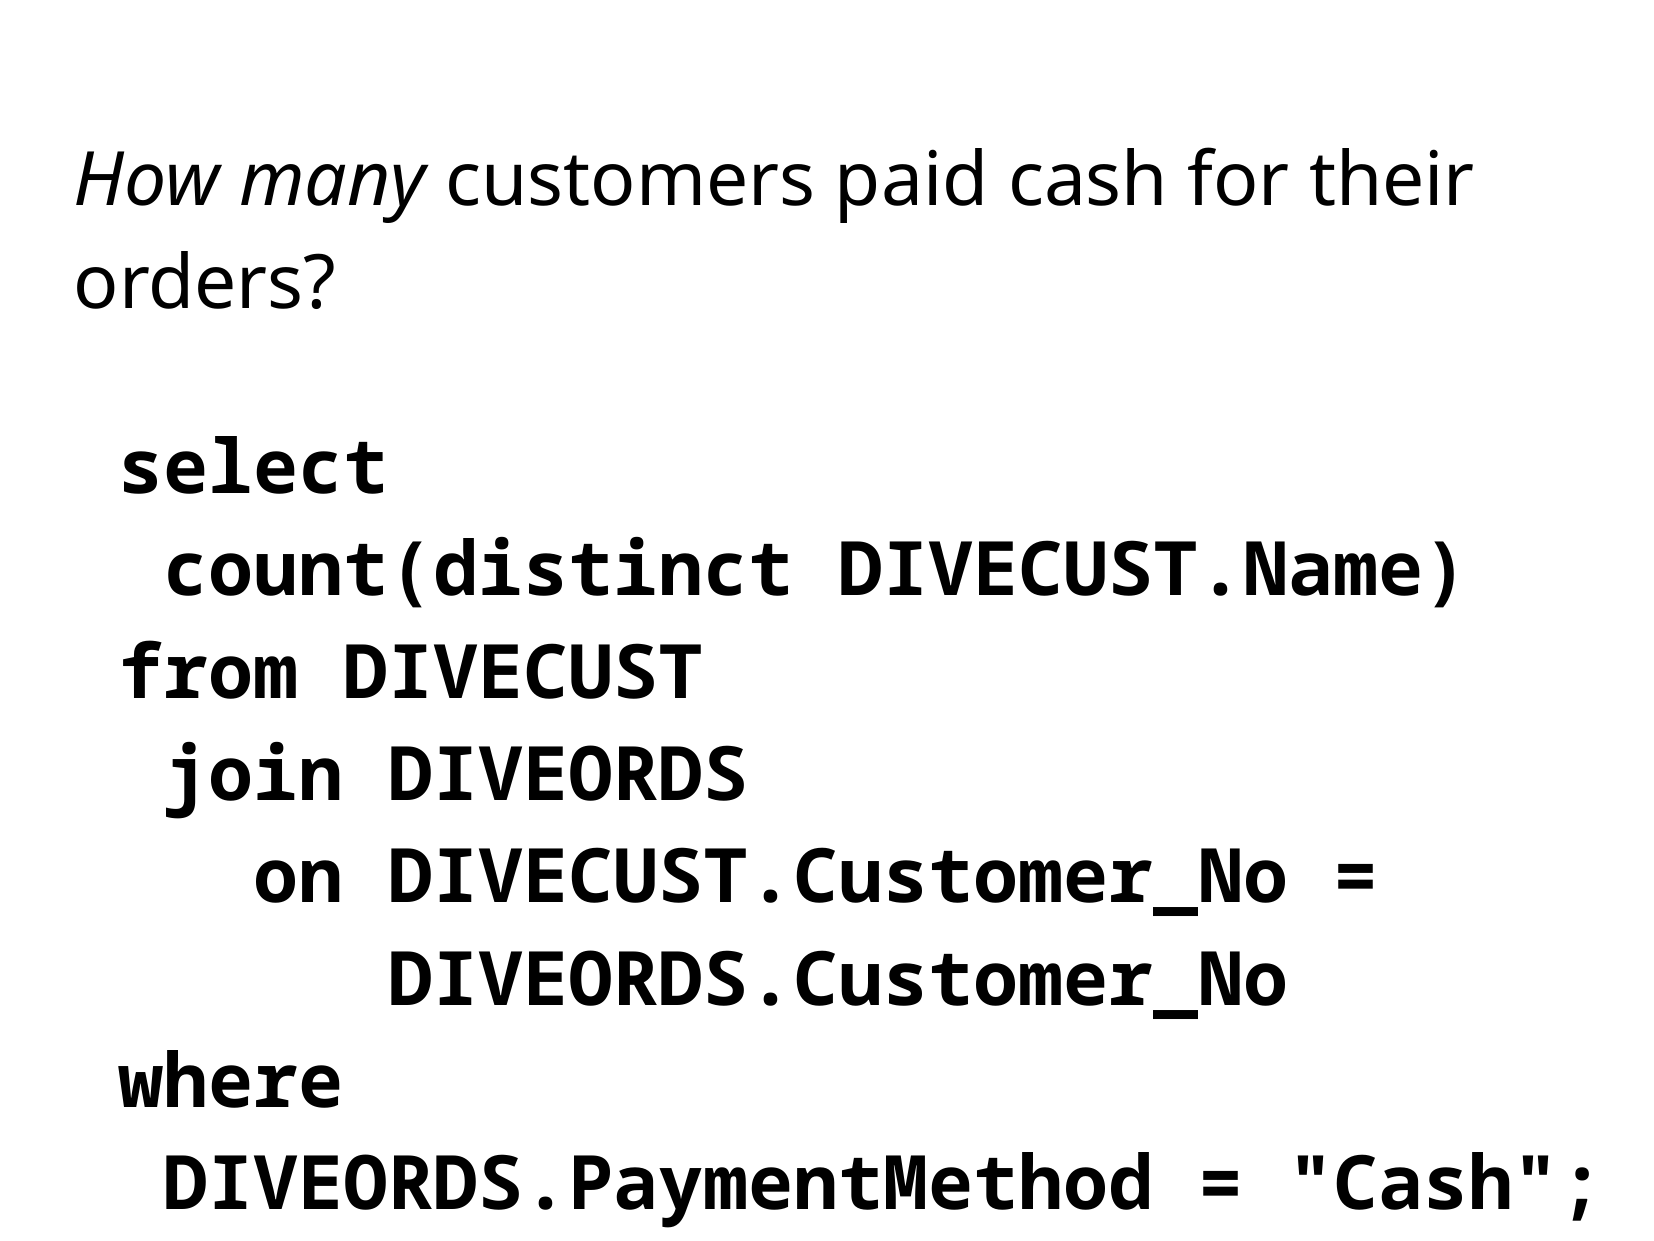

How many customers paid cash for their orders?
# select
 count(distinct DIVECUST.Name)
from DIVECUST
 join DIVEORDS
 on DIVECUST.Customer_No =
 DIVEORDS.Customer_No
where
 DIVEORDS.PaymentMethod = "Cash";